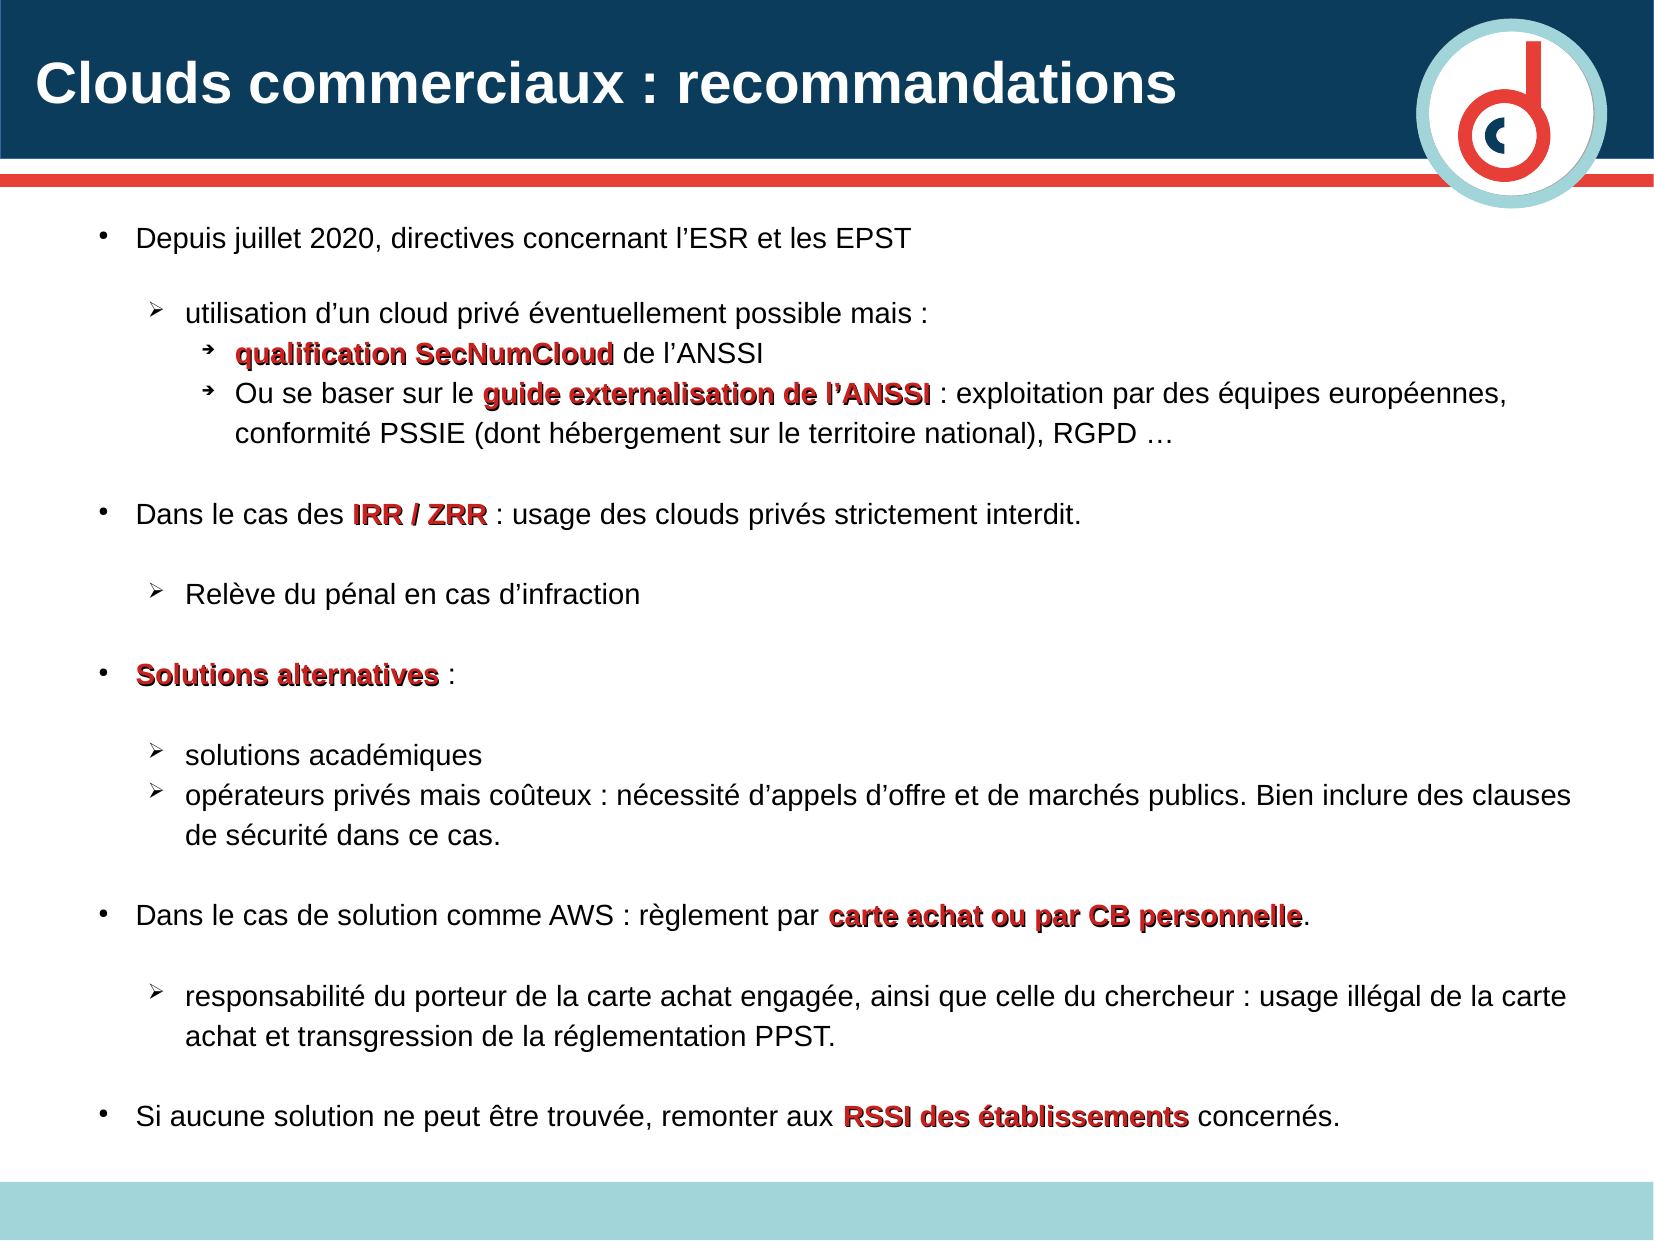

# Clouds commerciaux : recommandations
Depuis juillet 2020, directives concernant l’ESR et les EPST
utilisation d’un cloud privé éventuellement possible mais :
qualification SecNumCloud de l’ANSSI
Ou se baser sur le guide externalisation de l’ANSSI : exploitation par des équipes européennes, conformité PSSIE (dont hébergement sur le territoire national), RGPD …
Dans le cas des IRR / ZRR : usage des clouds privés strictement interdit.
Relève du pénal en cas d’infraction
Solutions alternatives :
solutions académiques
opérateurs privés mais coûteux : nécessité d’appels d’offre et de marchés publics. Bien inclure des clauses de sécurité dans ce cas.
Dans le cas de solution comme AWS : règlement par carte achat ou par CB personnelle.
responsabilité du porteur de la carte achat engagée, ainsi que celle du chercheur : usage illégal de la carte achat et transgression de la réglementation PPST.
Si aucune solution ne peut être trouvée, remonter aux RSSI des établissements concernés.